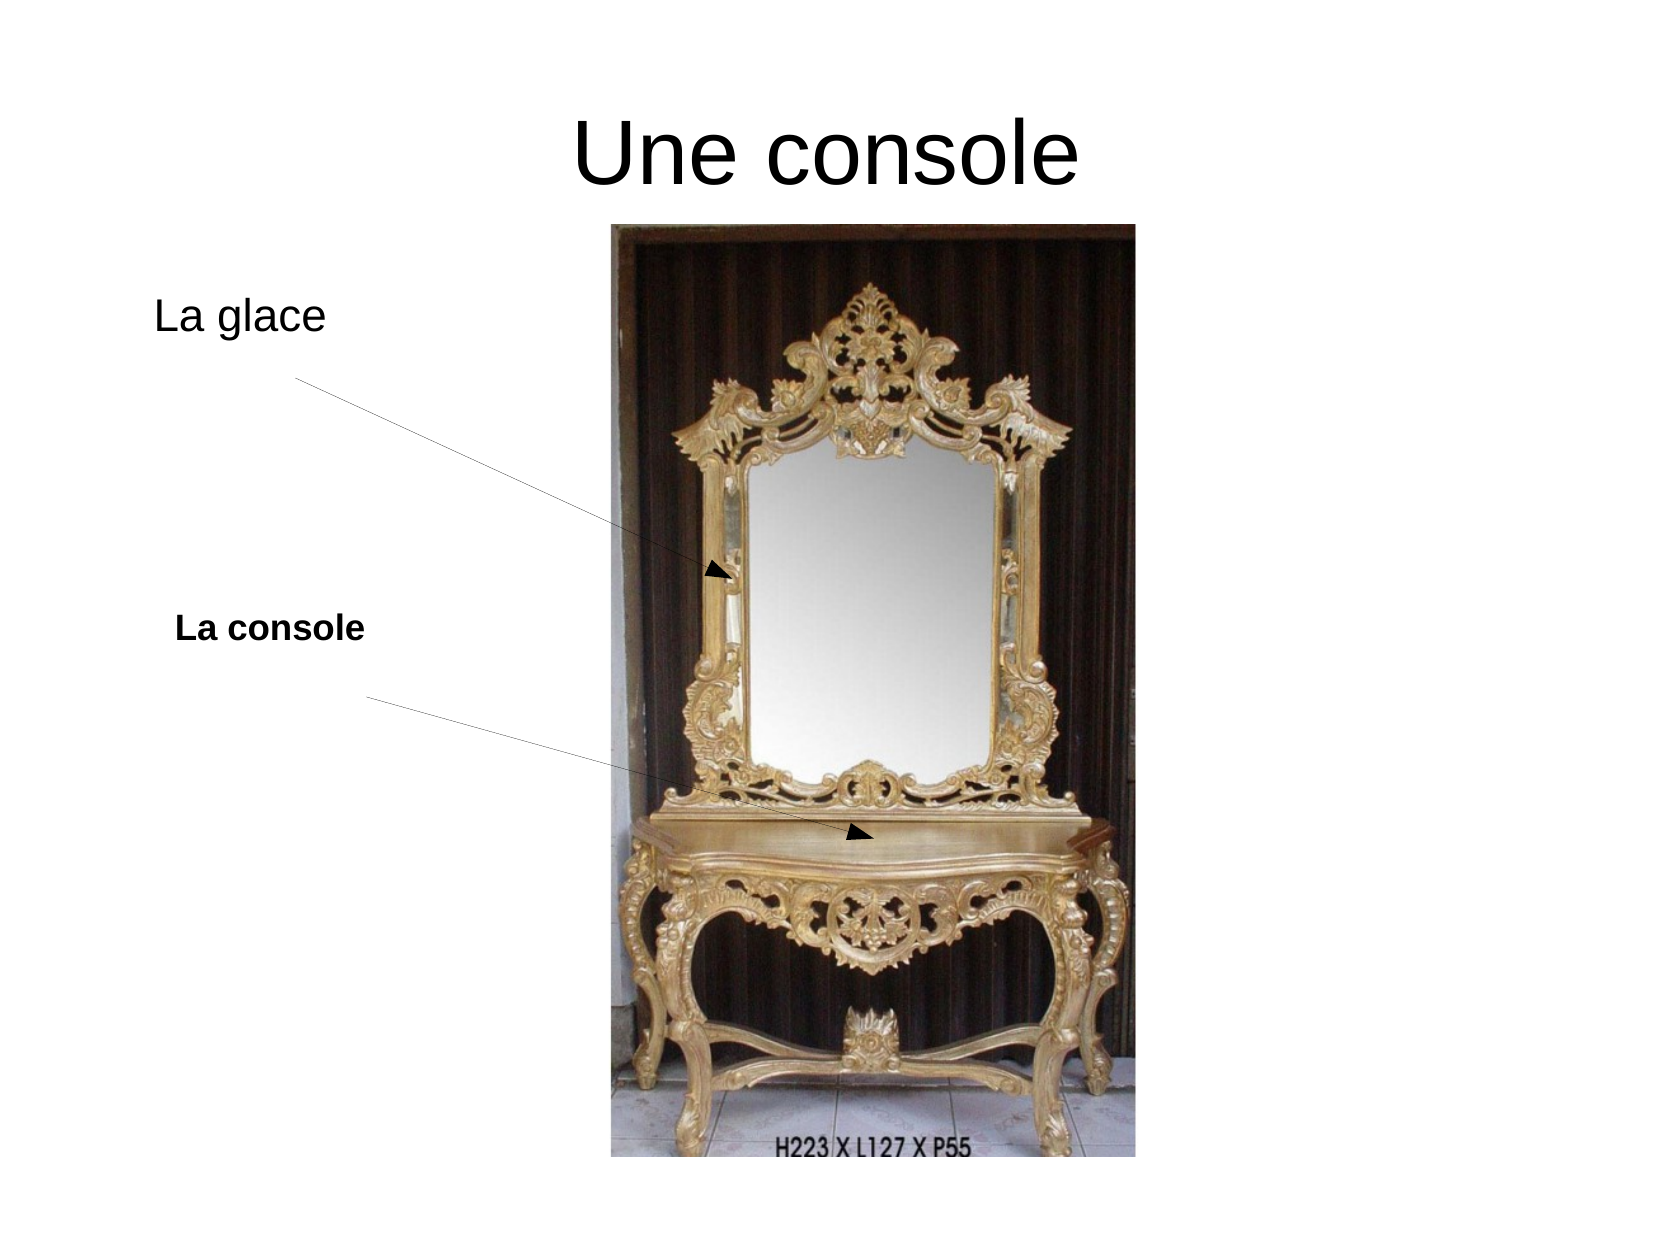

# Une console
La glace
La console